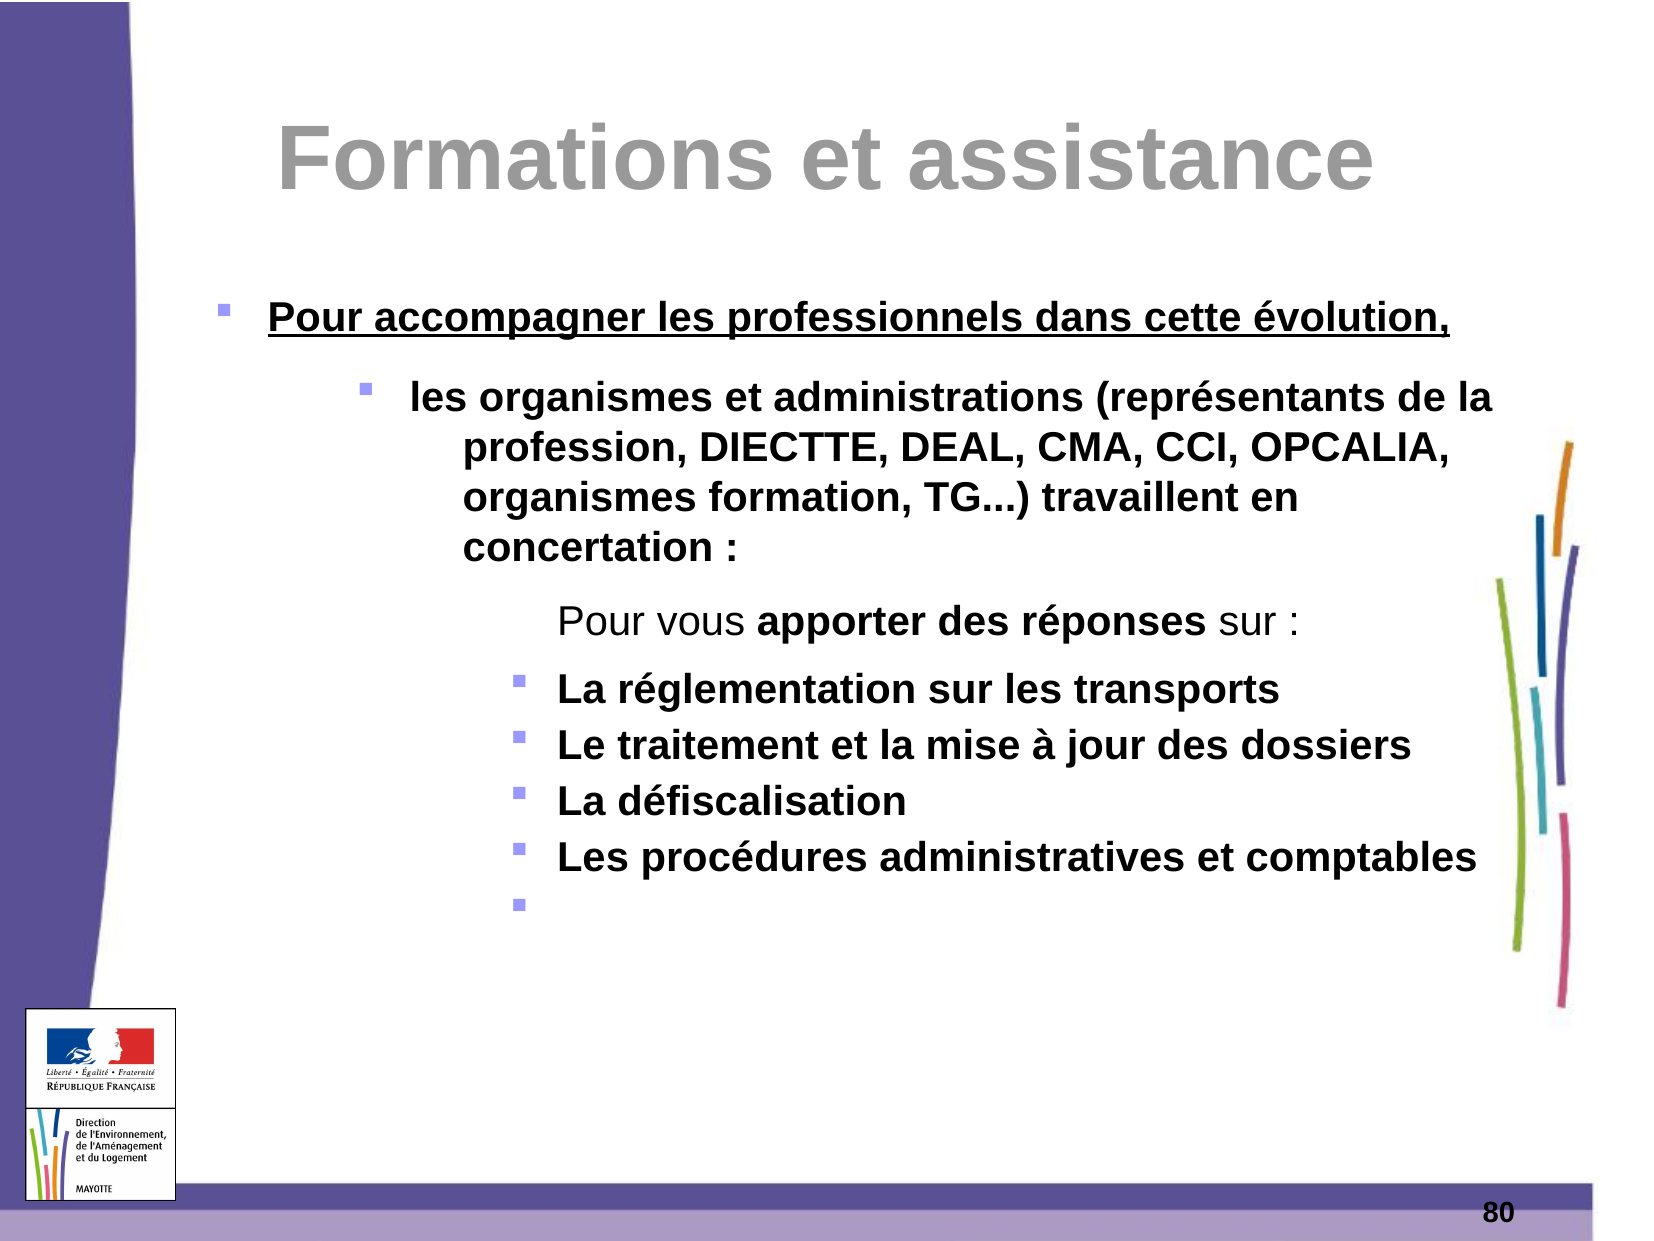

# Formations et assistance
Pour accompagner les professionnels dans cette évolution,
les organismes et administrations (représentants de la profession, DIECTTE, DEAL, CMA, CCI, OPCALIA, organismes formation, TG...) travaillent en concertation :
Pour vous apporter des réponses sur :
La réglementation sur les transports
Le traitement et la mise à jour des dossiers
La défiscalisation
Les procédures administratives et comptables